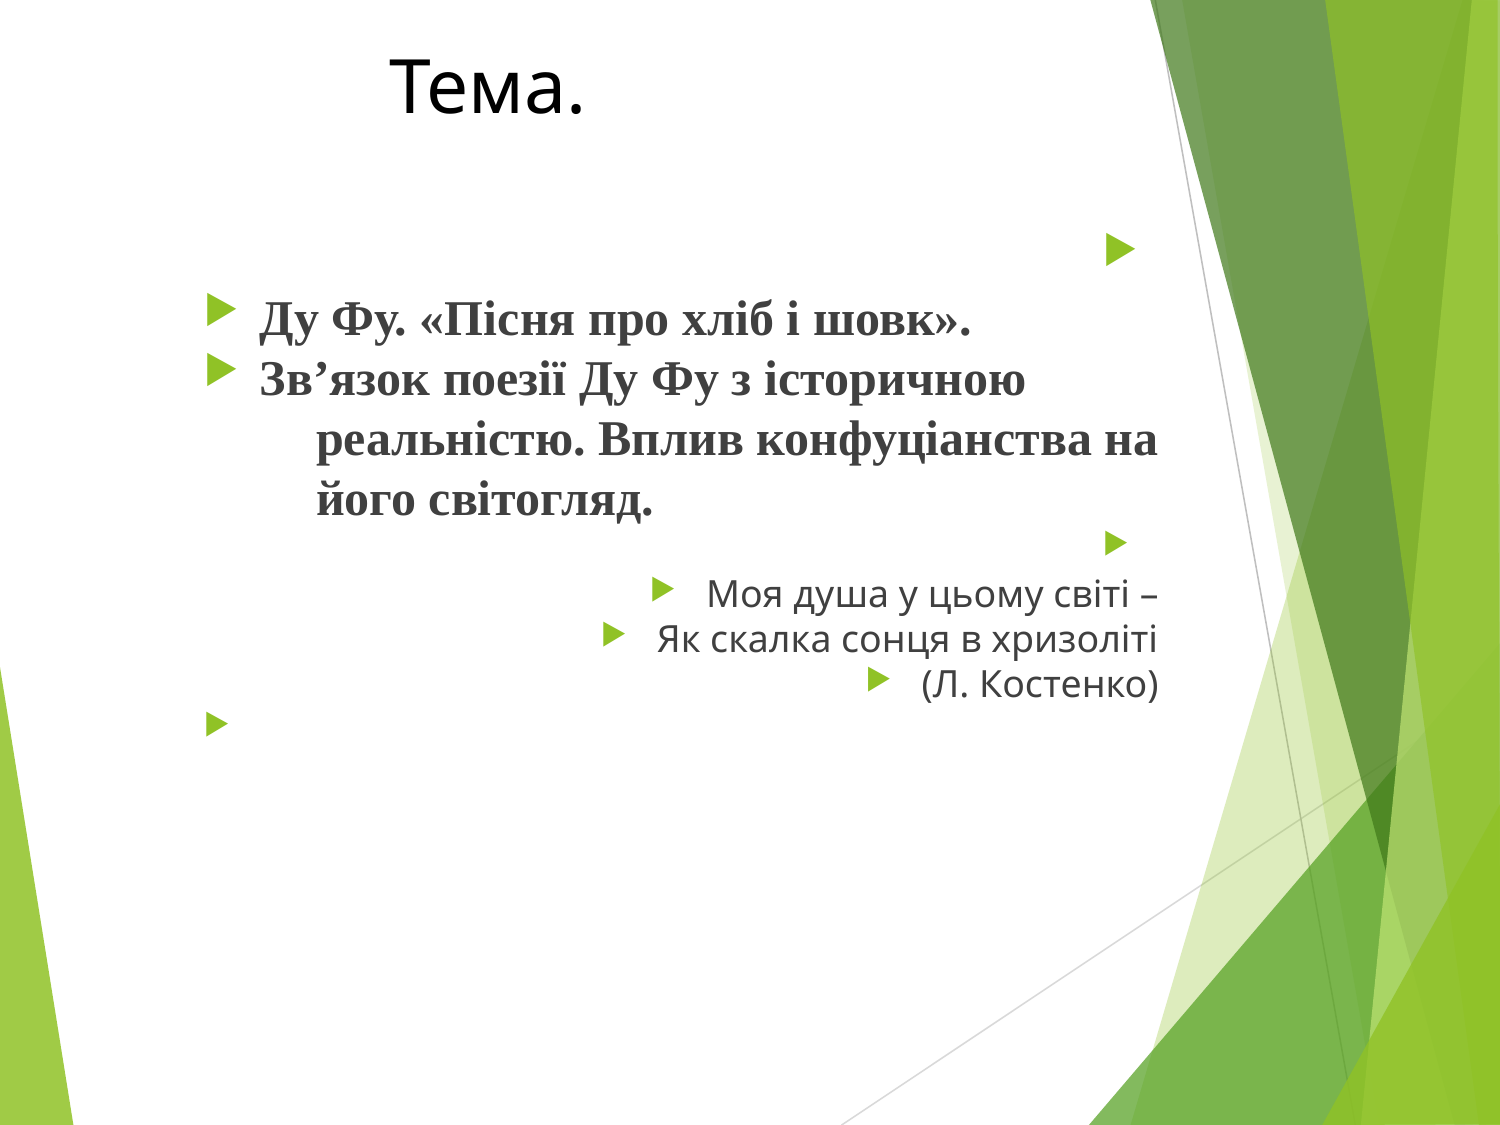

# Тема.
Ду Фу. «Пісня про хліб і шовк».
Зв’язок поезії Ду Фу з історичною реальністю. Вплив конфуціанства на його світогляд.
Моя душа у цьому світі –
Як скалка сонця в хризоліті
(Л. Костенко)